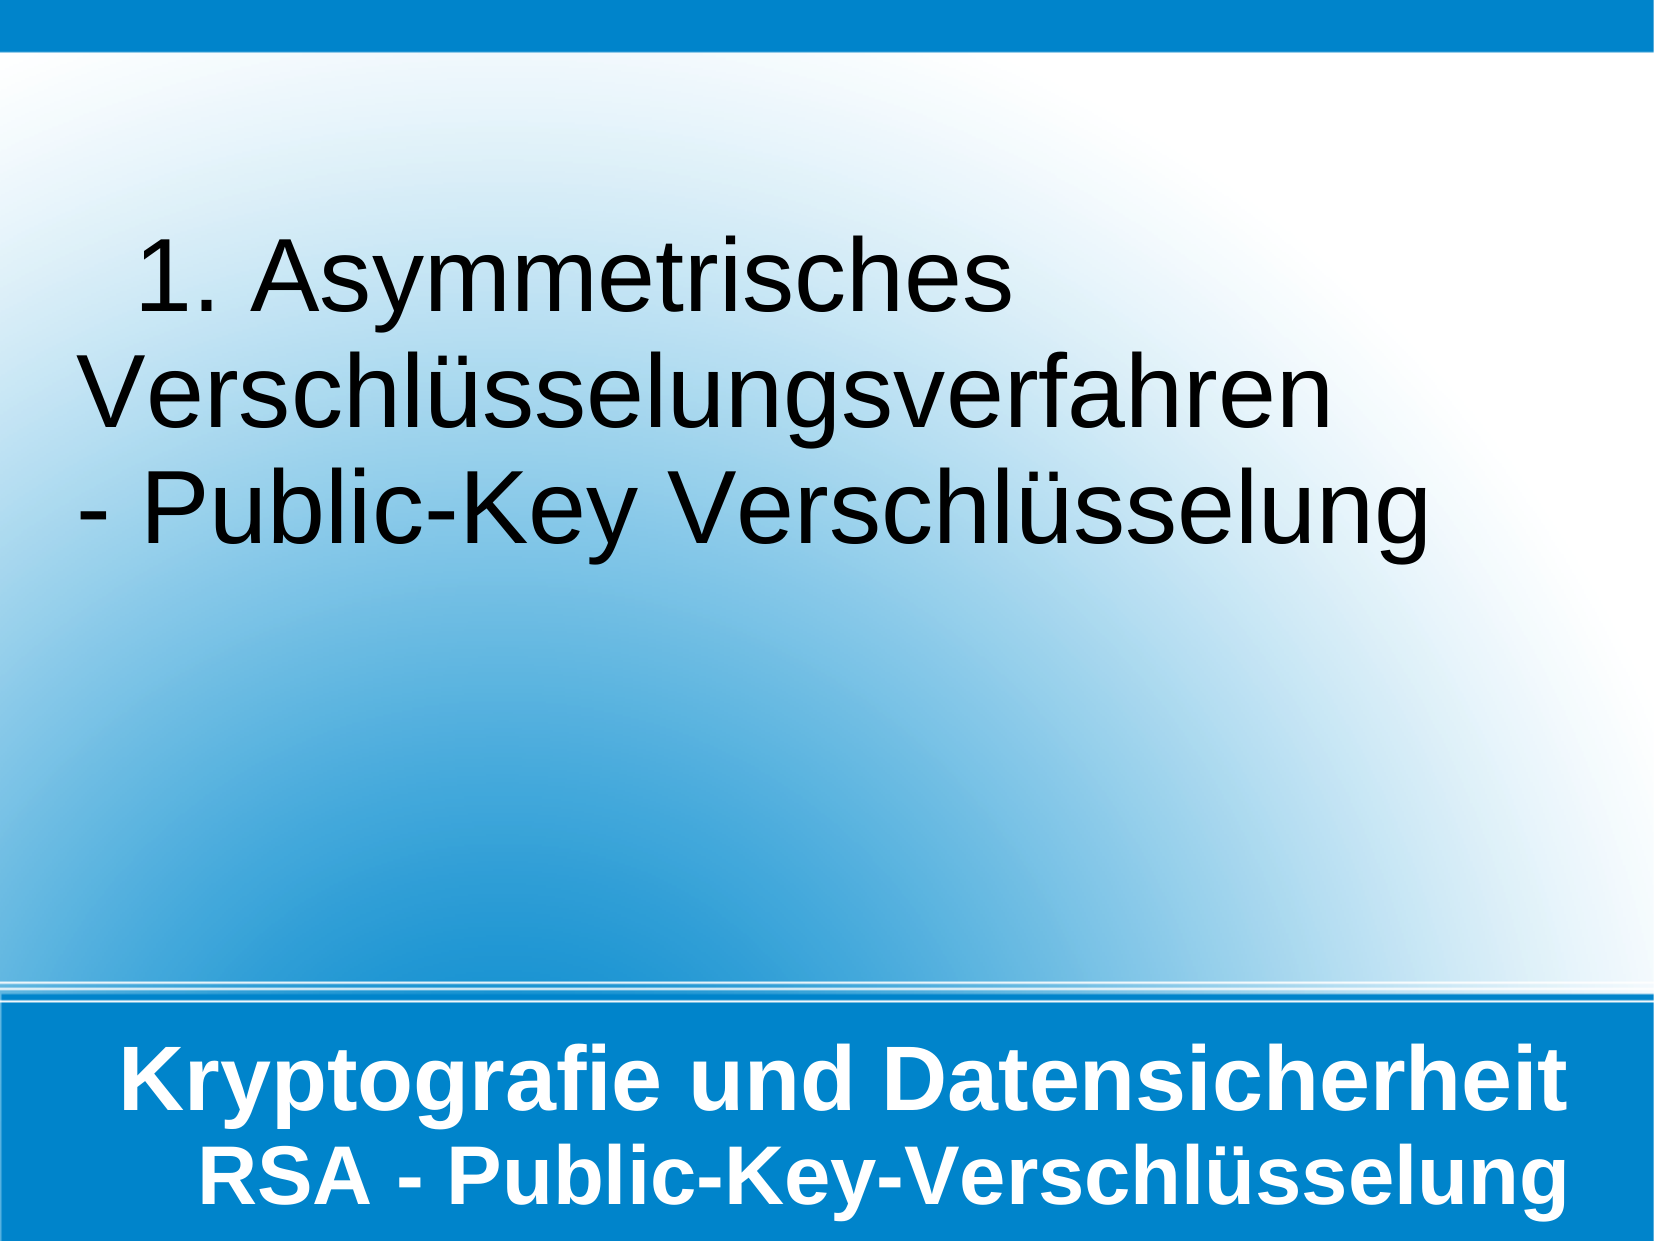

1. Asymmetrisches Verschlüsselungsverfahren
- Public-Key Verschlüsselung
# Kryptografie und Datensicherheit RSA - Public-Key-Verschlüsselung